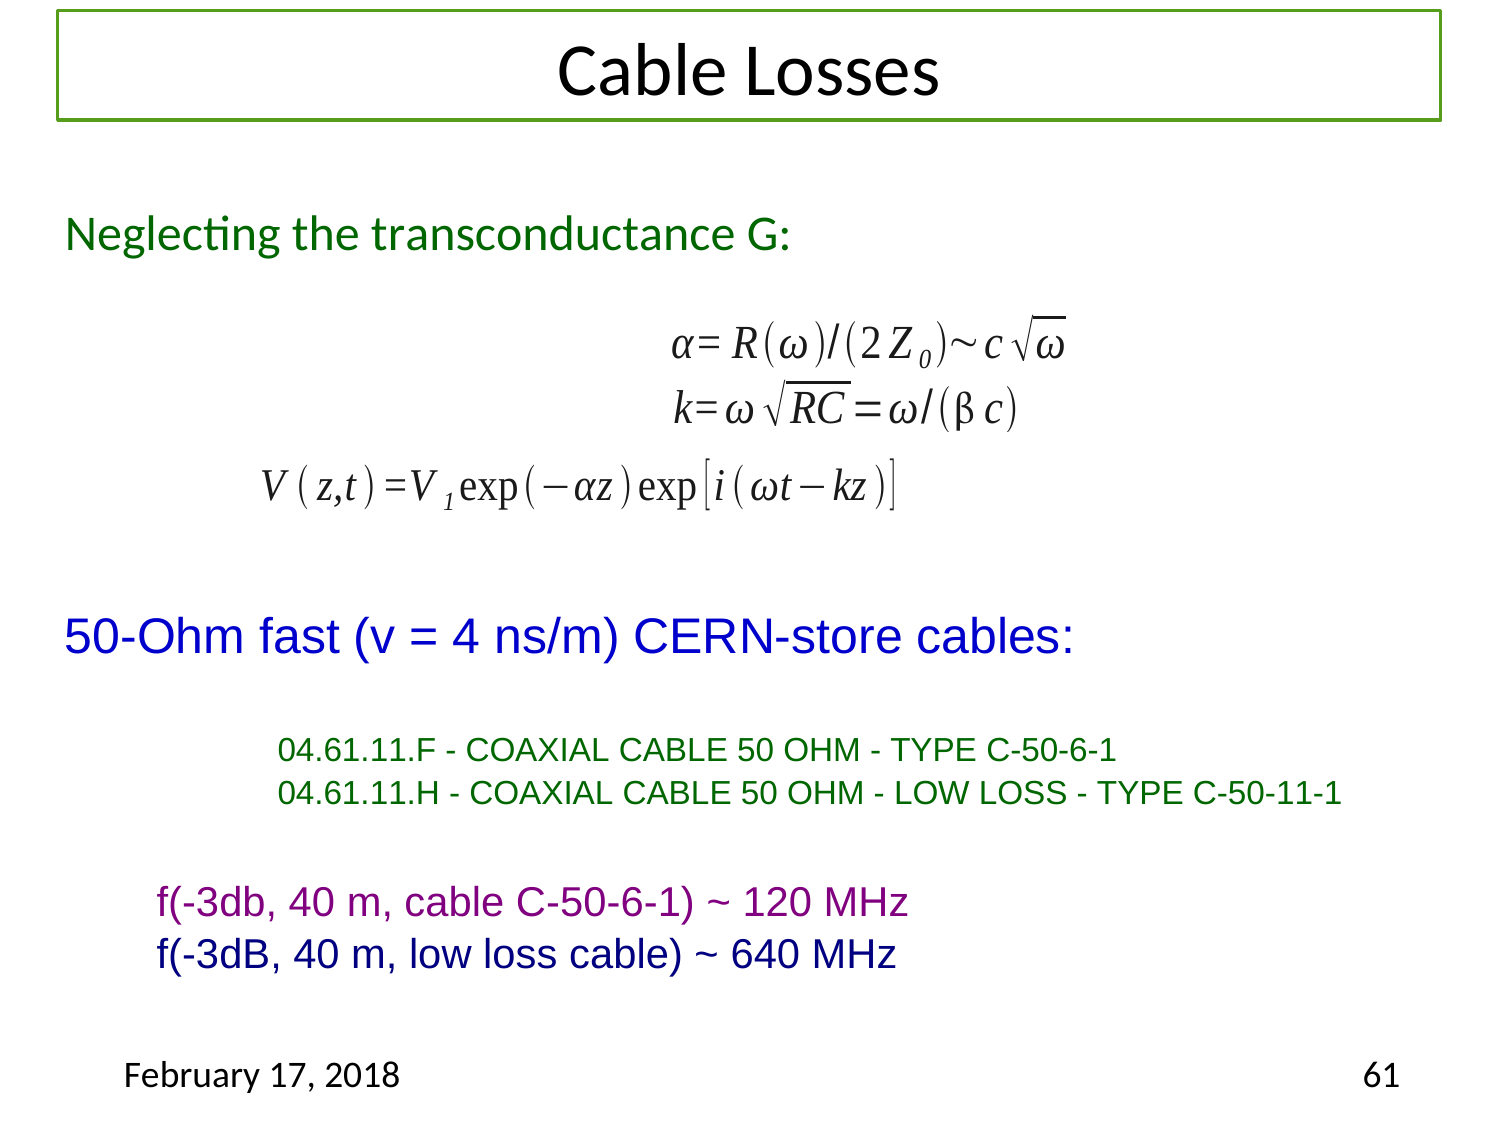

Cable Losses
# Neglecting the transconductance G:
50-Ohm fast (v = 4 ns/m) CERN-store cables:
 04.61.11.F - COAXIAL CABLE 50 OHM - TYPE C-50-6-1
 04.61.11.H - COAXIAL CABLE 50 OHM - LOW LOSS - TYPE C-50-11-1
 f(-3db, 40 m, cable C-50-6-1) ~ 120 MHz
 f(-3dB, 40 m, low loss cable) ~ 640 MHz
17 February 2018
61